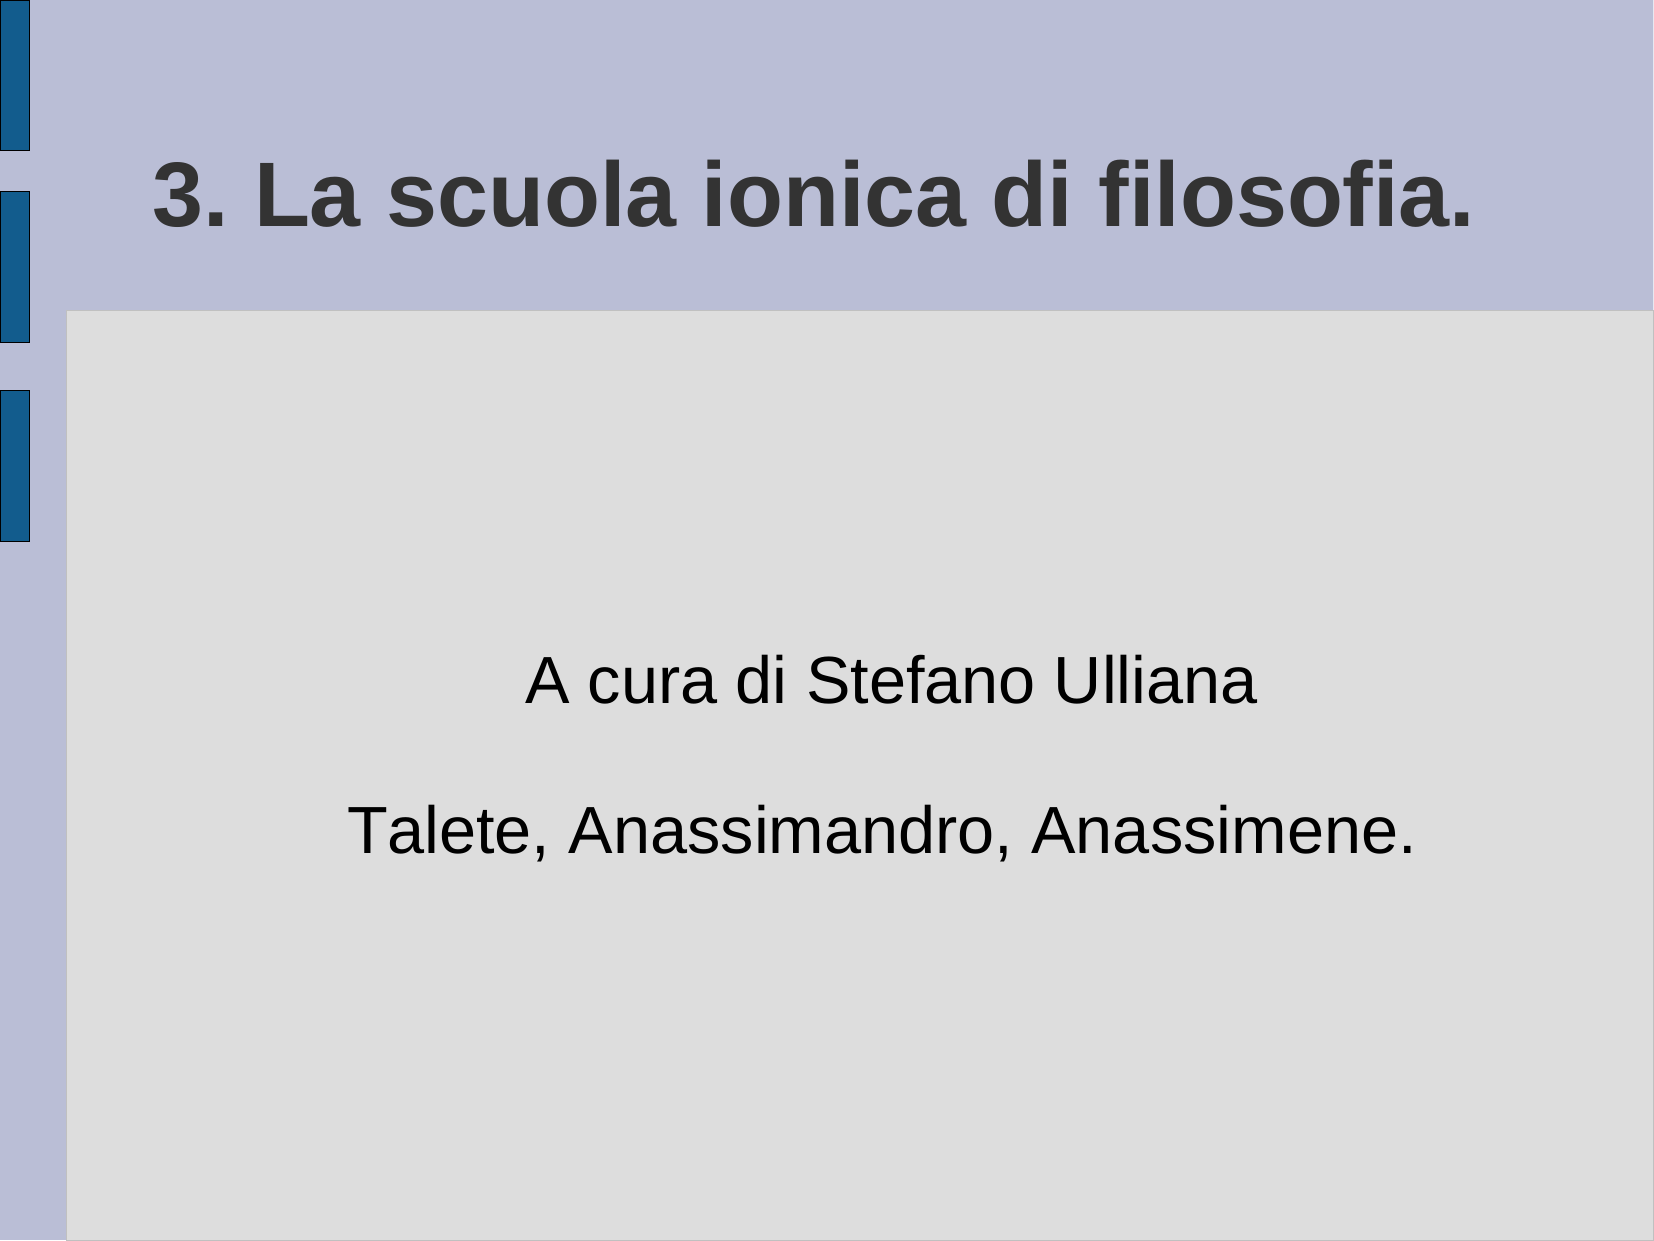

# 3. La scuola ionica di filosofia.
A cura di Stefano Ulliana
Talete, Anassimandro, Anassimene.